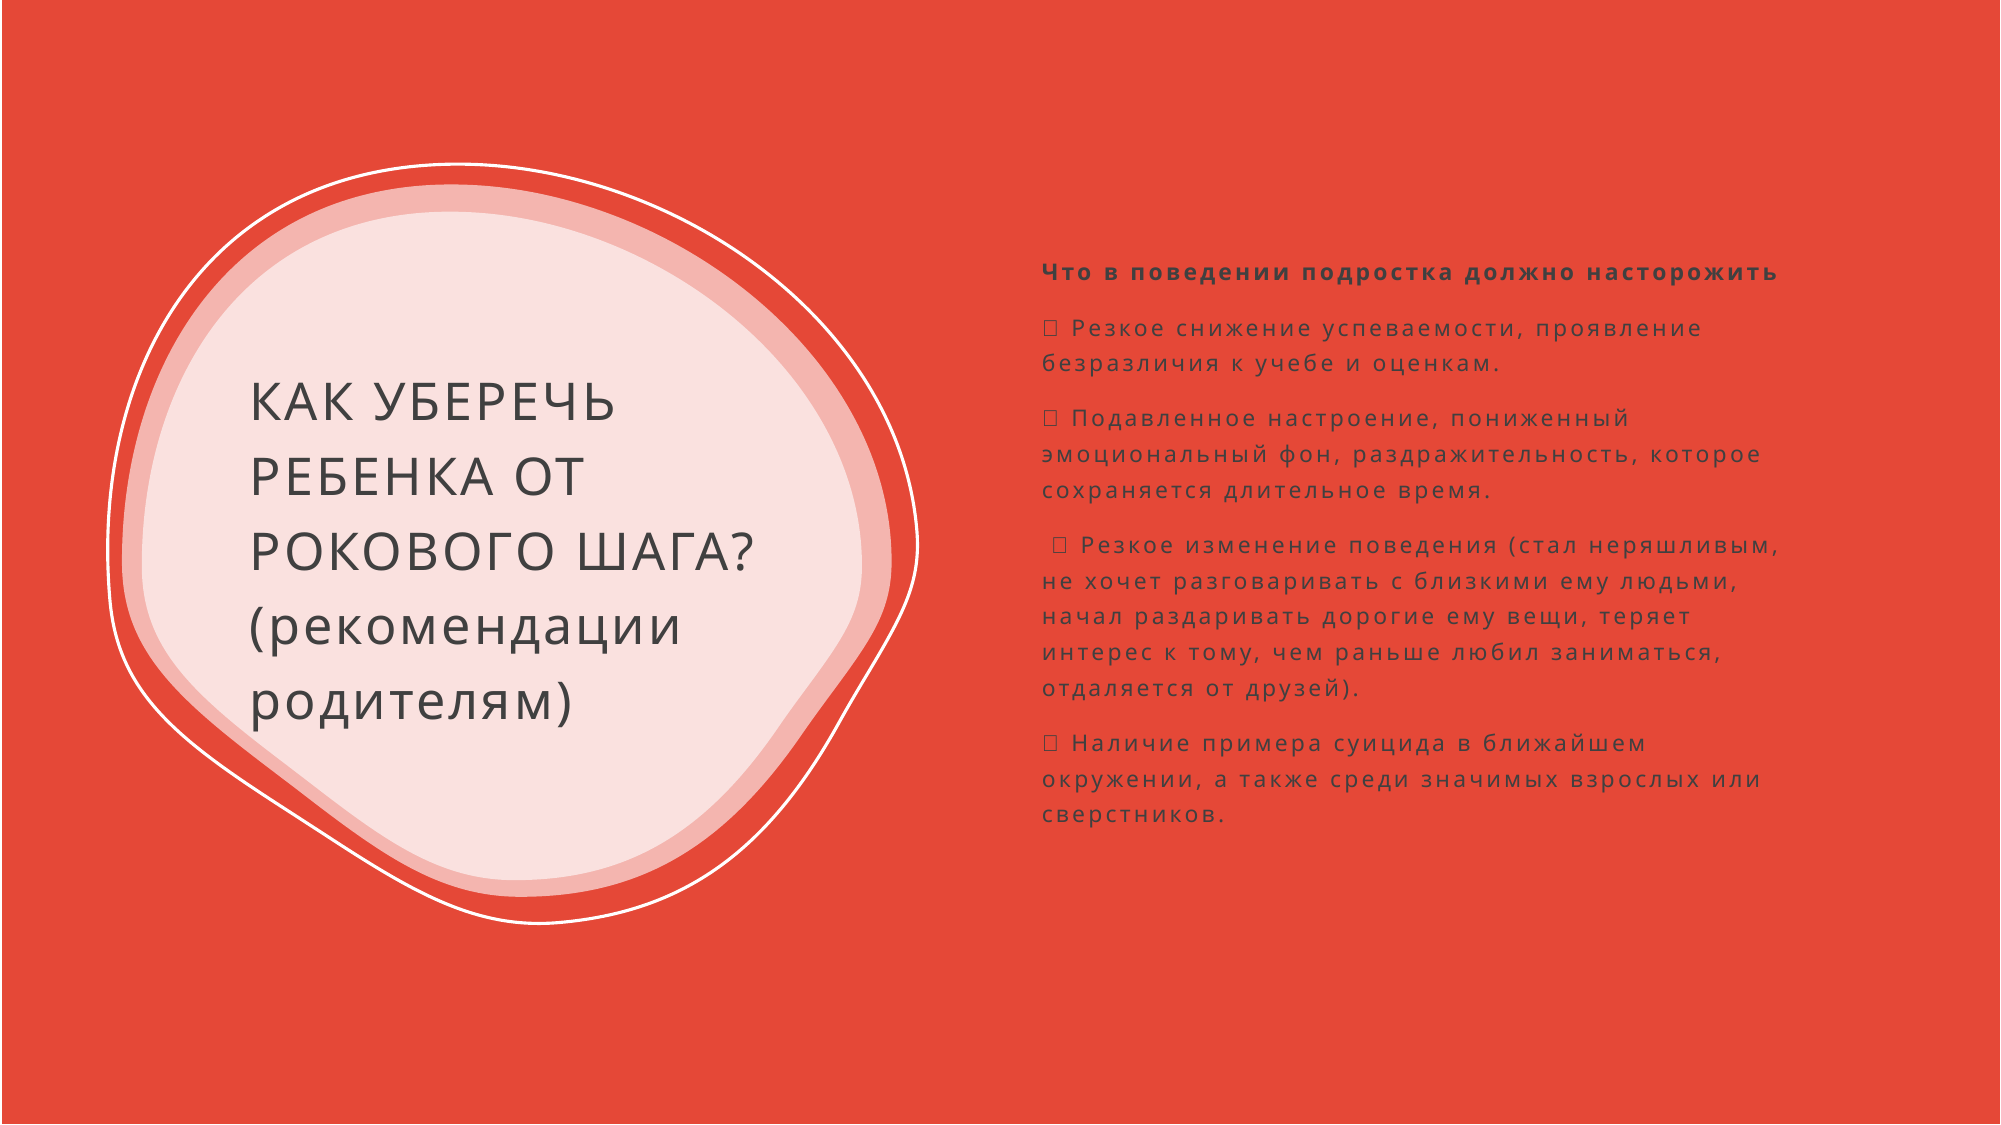

Что в поведении подростка должно насторожить
 Резкое снижение успеваемости, проявление безразличия к учебе и оценкам.
 Подавленное настроение, пониженный эмоциональный фон, раздражительность, которое сохраняется длительное время.
  Резкое изменение поведения (стал неряшливым, не хочет разговаривать с близкими ему людьми, начал раздаривать дорогие ему вещи, теряет интерес к тому, чем раньше любил заниматься, отдаляется от друзей).
 Наличие примера суицида в ближайшем окружении, а также среди значимых взрослых или сверстников.
# КАК УБЕРЕЧЬ РЕБЕНКА ОТ РОКОВОГО ШАГА? (рекомендации родителям)